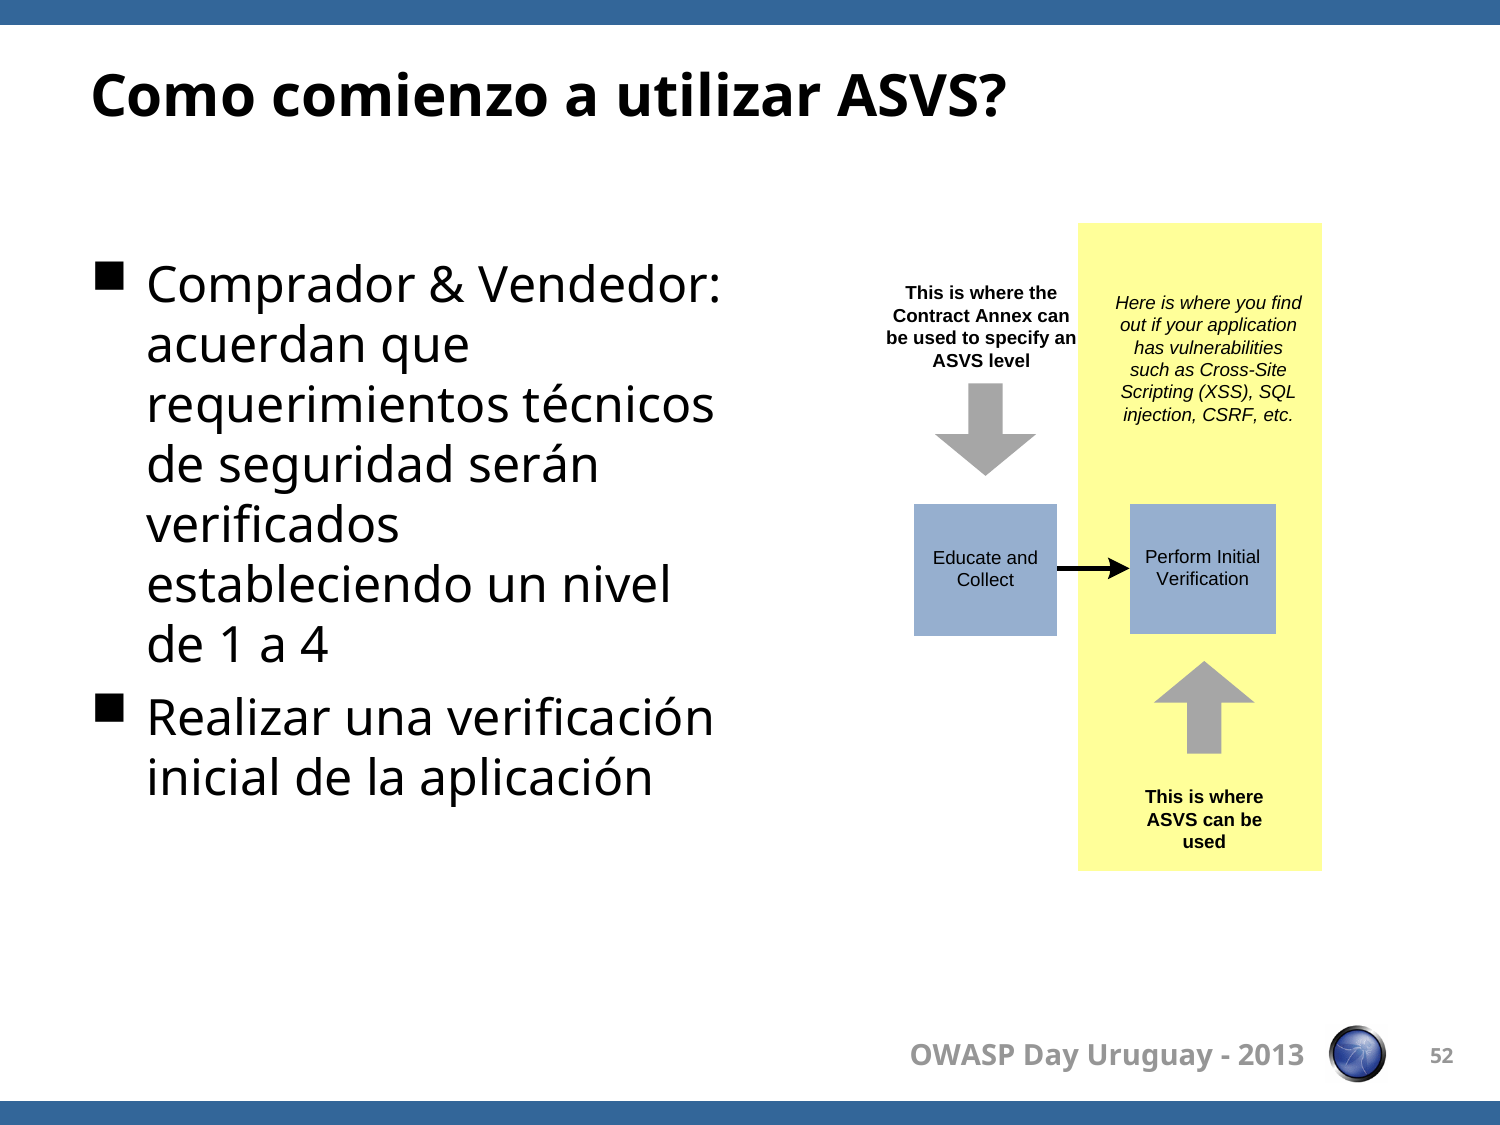

# Como comienzo a utilizar ASVS?
Comprador & Vendedor: acuerdan que requerimientos técnicos de seguridad serán verificados estableciendo un nivel de 1 a 4
Realizar una verificación inicial de la aplicación